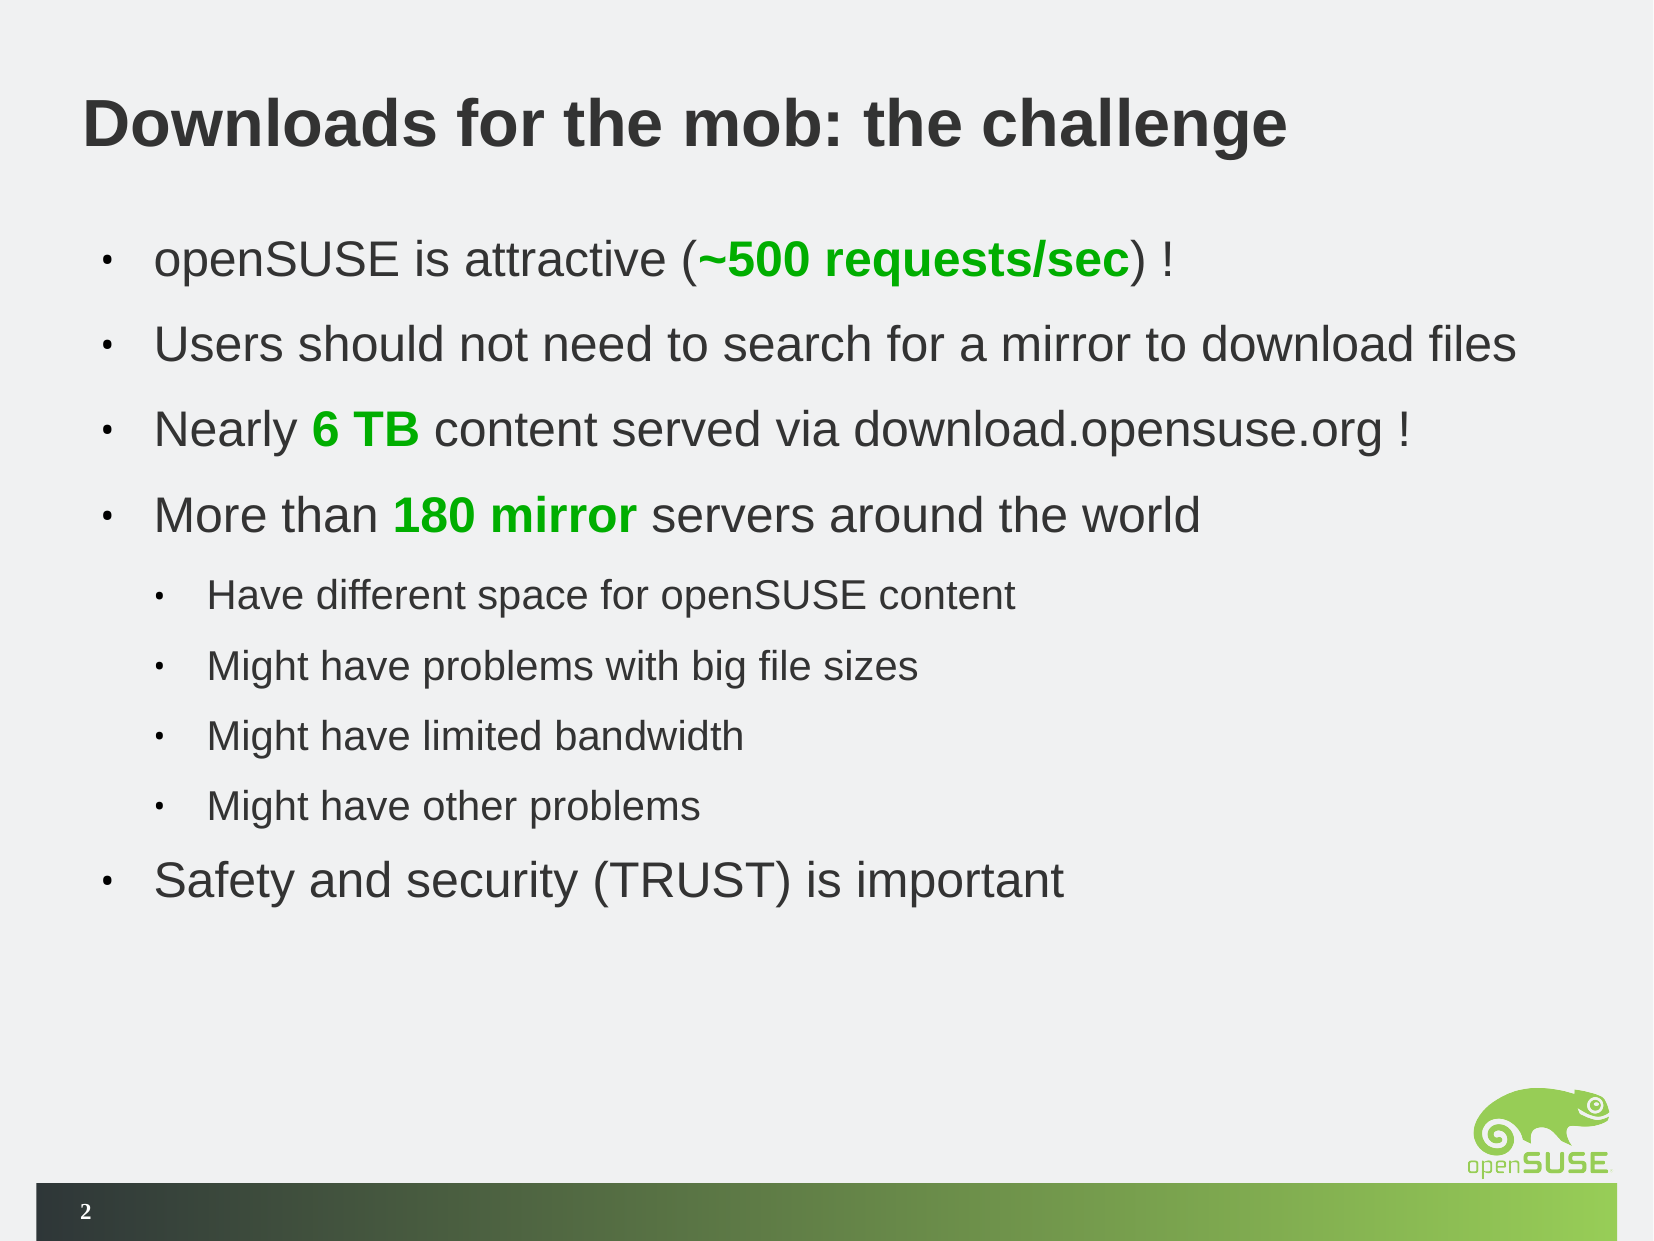

# Downloads for the mob: the challenge
openSUSE is attractive (~500 requests/sec) !
Users should not need to search for a mirror to download files
Nearly 6 TB content served via download.opensuse.org !
More than 180 mirror servers around the world
Have different space for openSUSE content
Might have problems with big file sizes
Might have limited bandwidth
Might have other problems
Safety and security (TRUST) is important
2